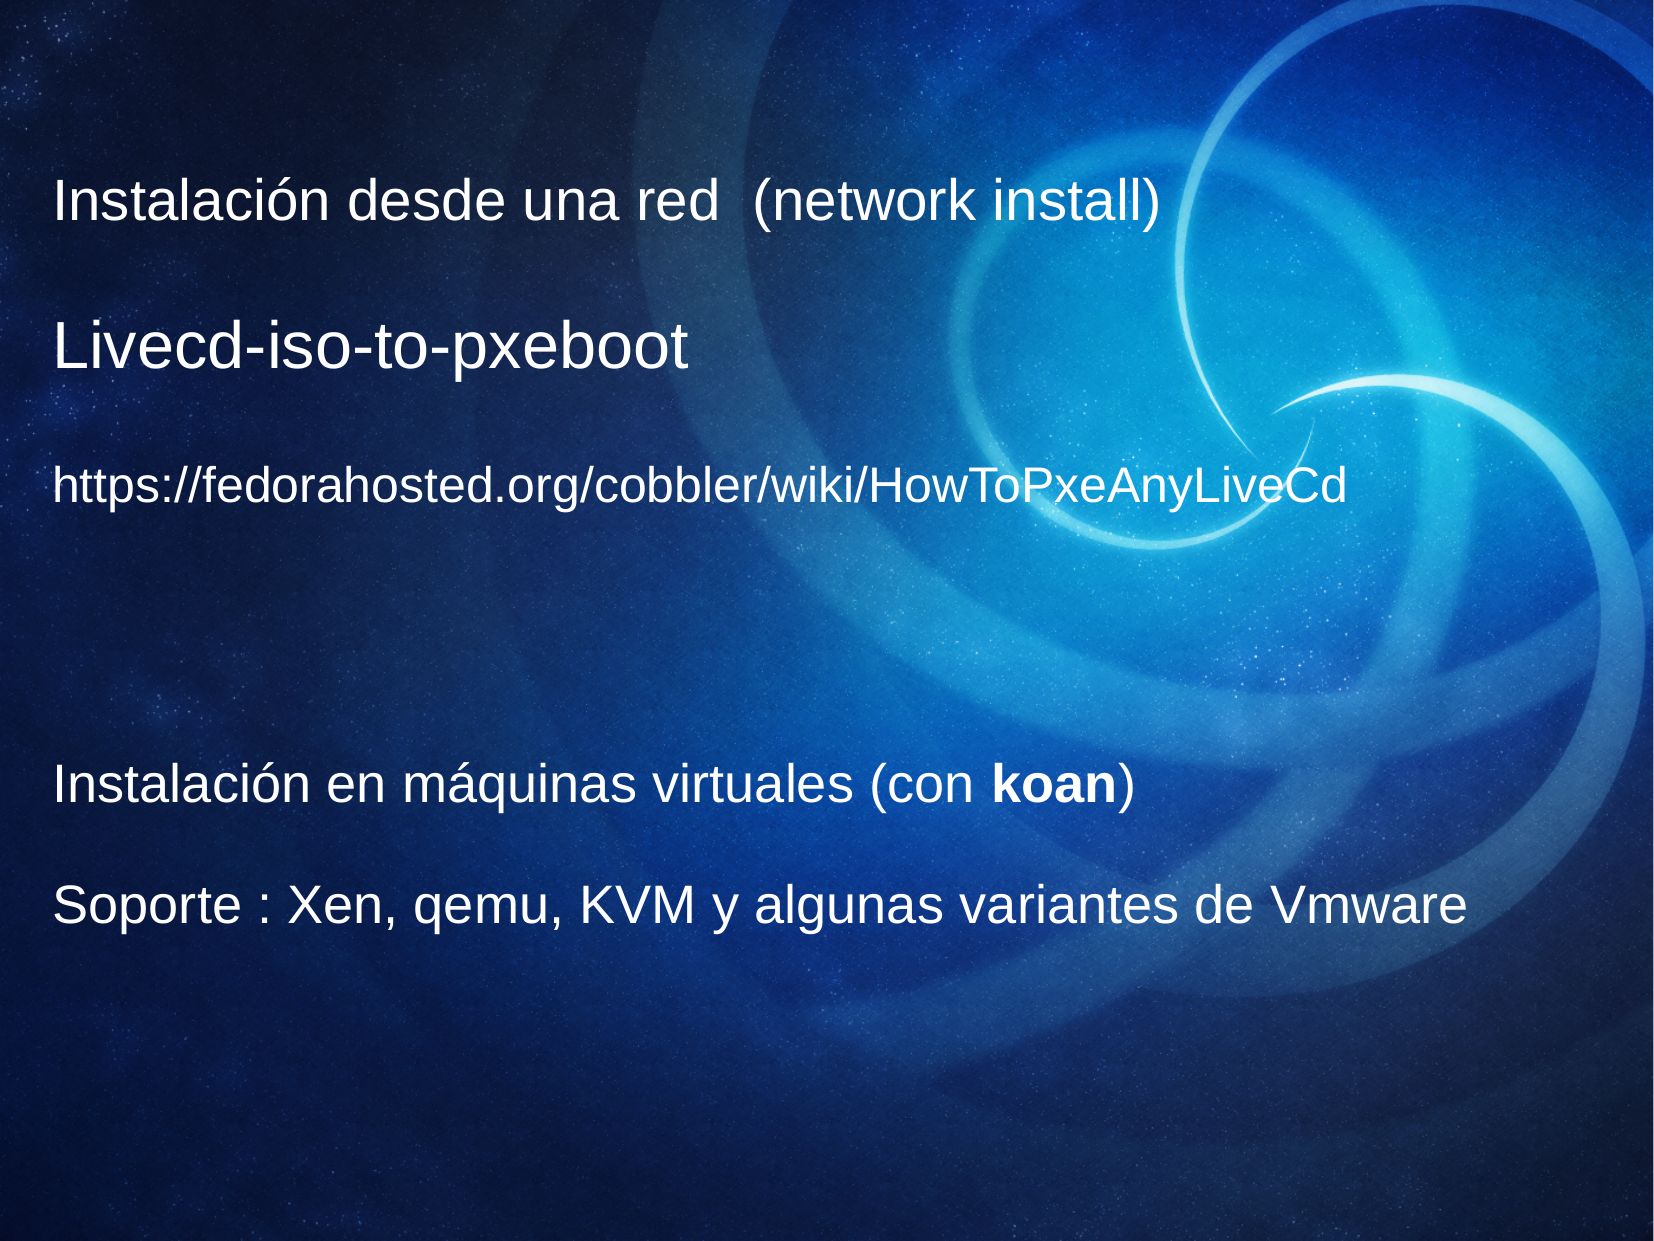

Instalación desde una red (network install)
Livecd-iso-to-pxeboot
https://fedorahosted.org/cobbler/wiki/HowToPxeAnyLiveCd
Instalación en máquinas virtuales (con koan)
Soporte : Xen, qemu, KVM y algunas variantes de Vmware